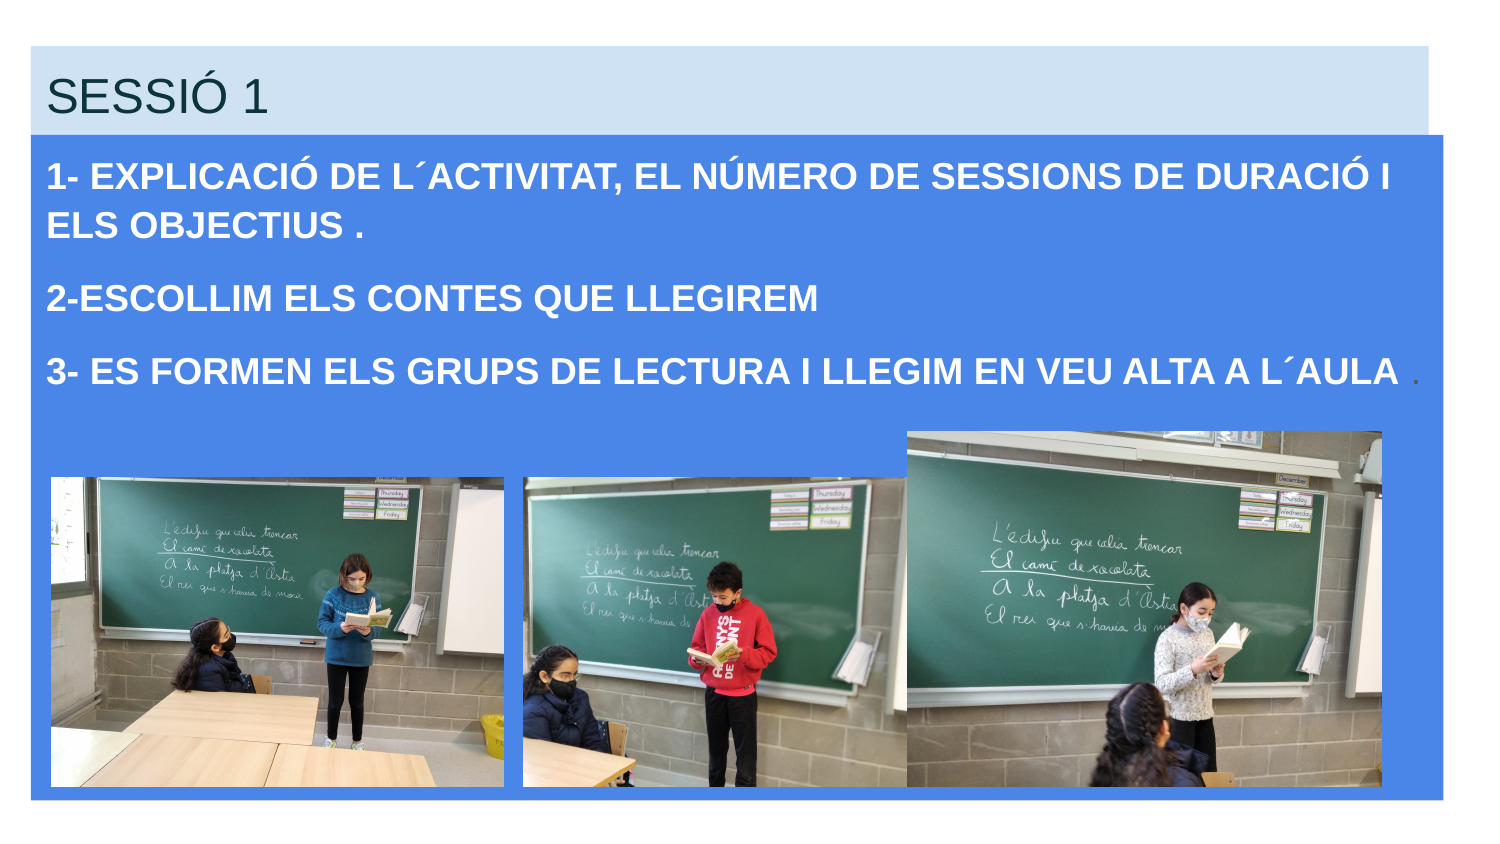

# SESSIÓ 1
1- EXPLICACIÓ DE L´ACTIVITAT, EL NÚMERO DE SESSIONS DE DURACIÓ I ELS OBJECTIUS .
2-ESCOLLIM ELS CONTES QUE LLEGIREM
3- ES FORMEN ELS GRUPS DE LECTURA I LLEGIM EN VEU ALTA A L´AULA .